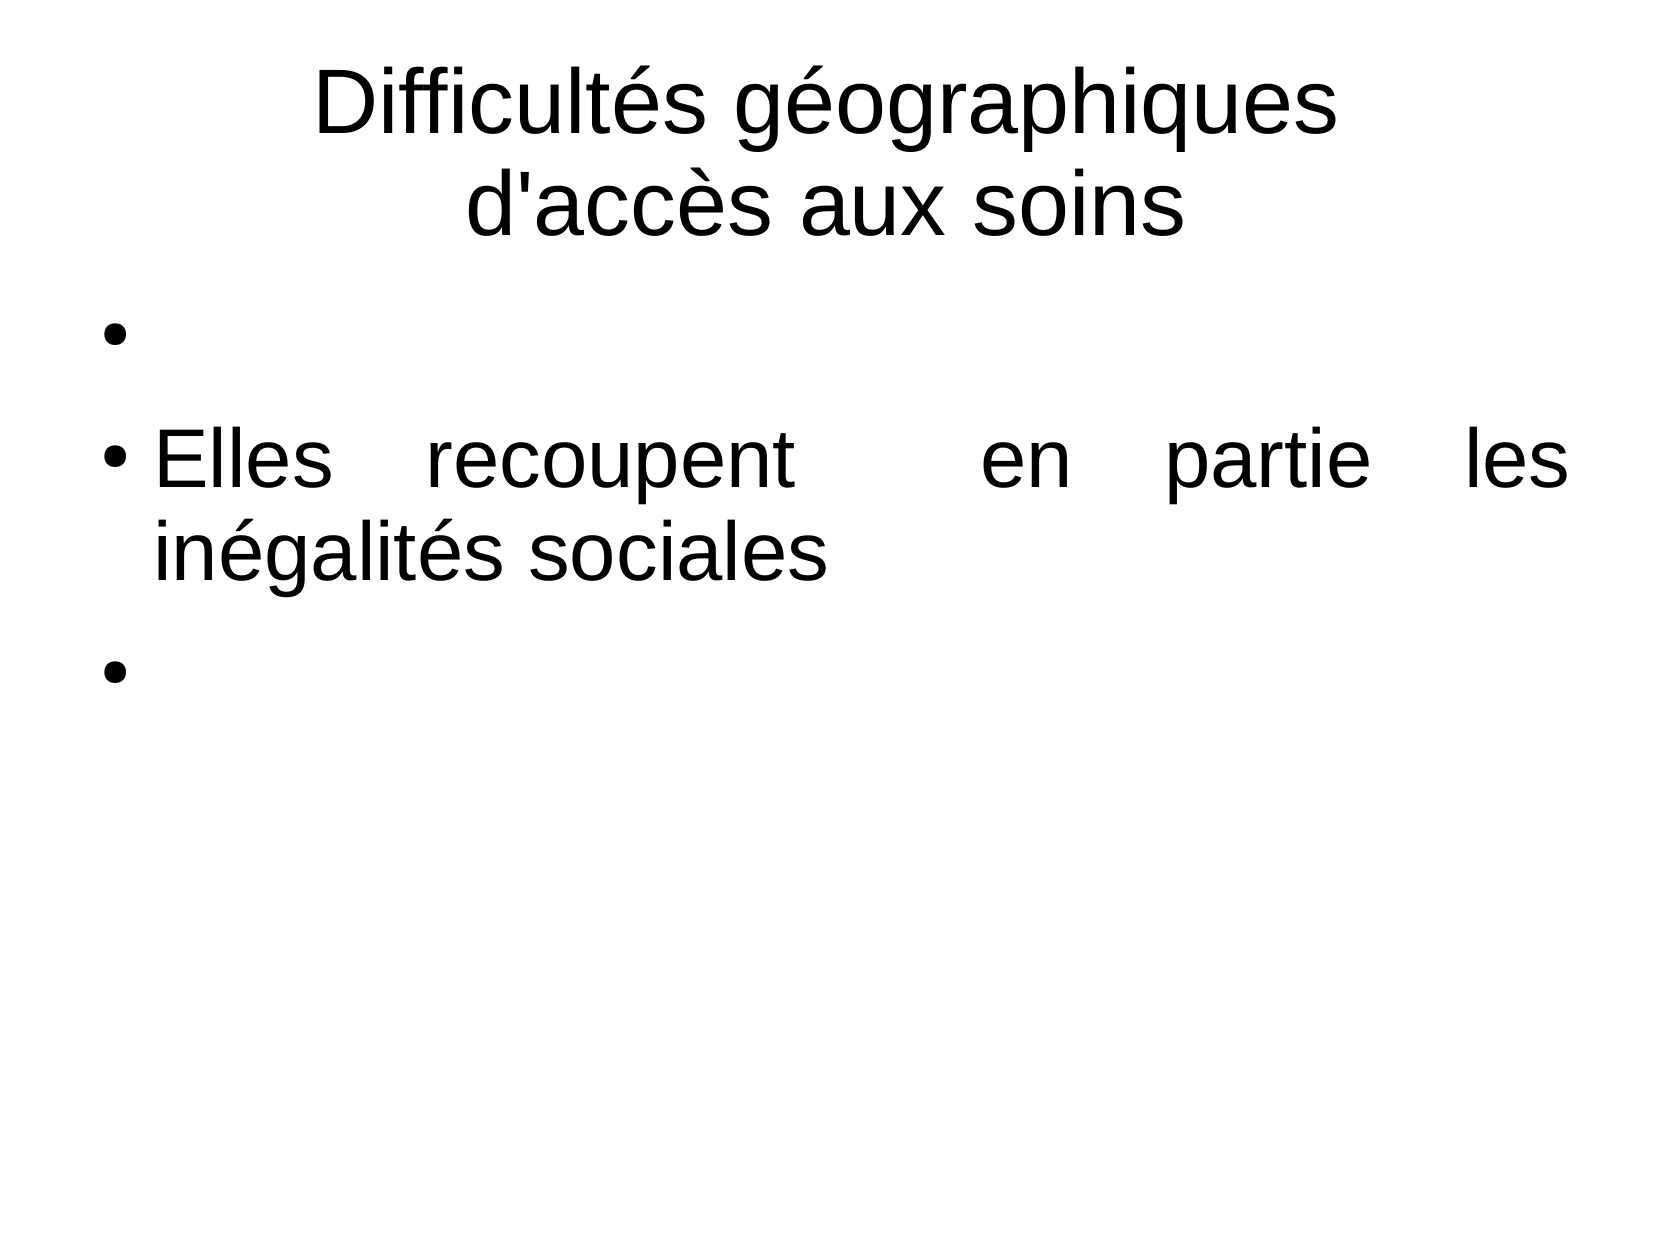

# Difficultés géographiques d'accès aux soins
Elles recoupent en partie les inégalités sociales